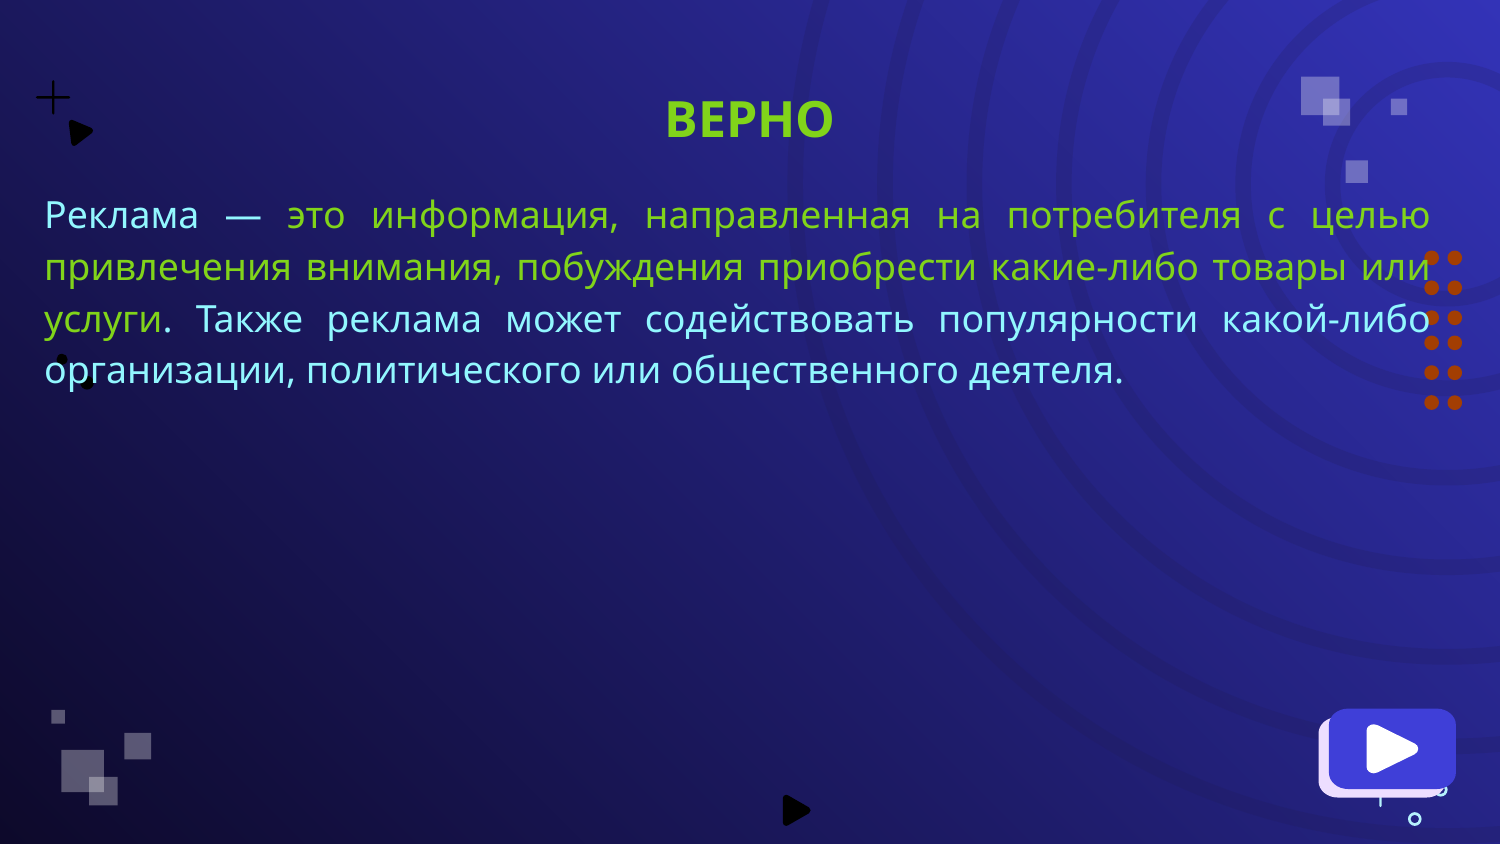

# ВЕРНО
Реклама — это информация, направленная на потребителя с целью привлечения внимания, побуждения приобрести какие-либо товары или услуги. Также реклама может содействовать популярности какой-либо организации, политического или общественного деятеля.